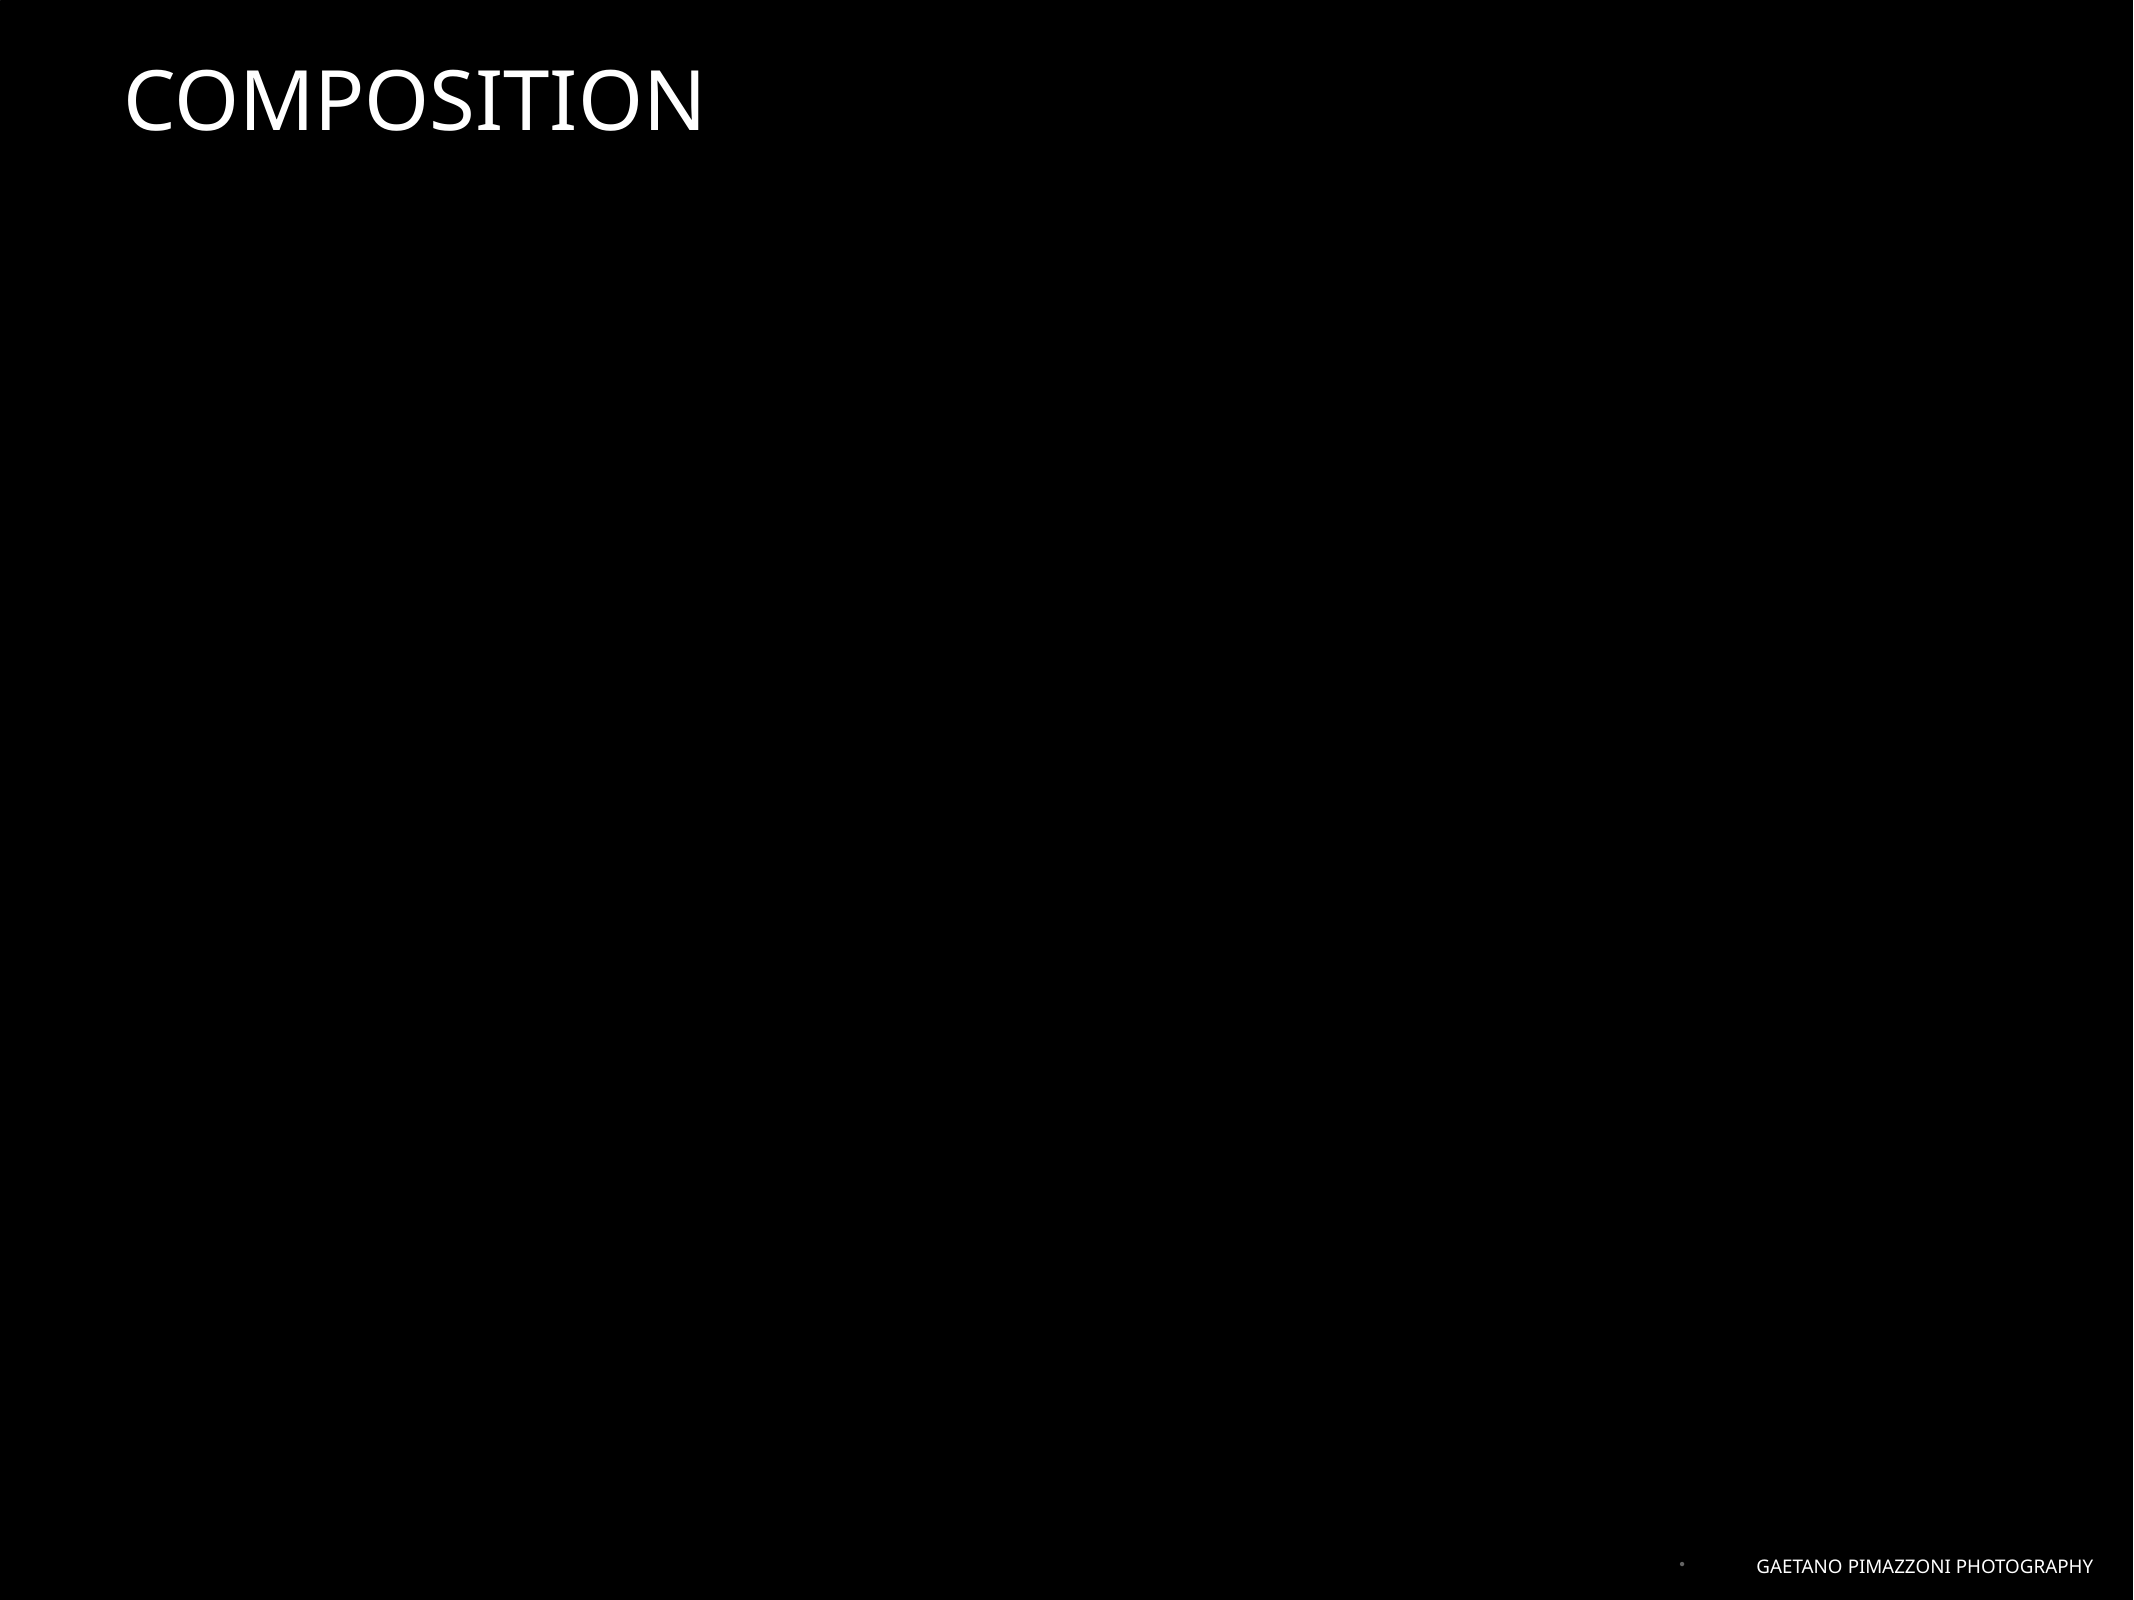

# COMPOSITION
Photography, as many others medium of visual communication need the skills to create on a two-dimensional print an interpretation of three-dimensional world.
These skills turn around the concept of composition.
The are so many rules about the right composition. They come from drawing and painting. The rule of thirds, the gold ratio and the gold section, etc…
But…
GAETANO PIMAZZONI PHOTOGRAPHY